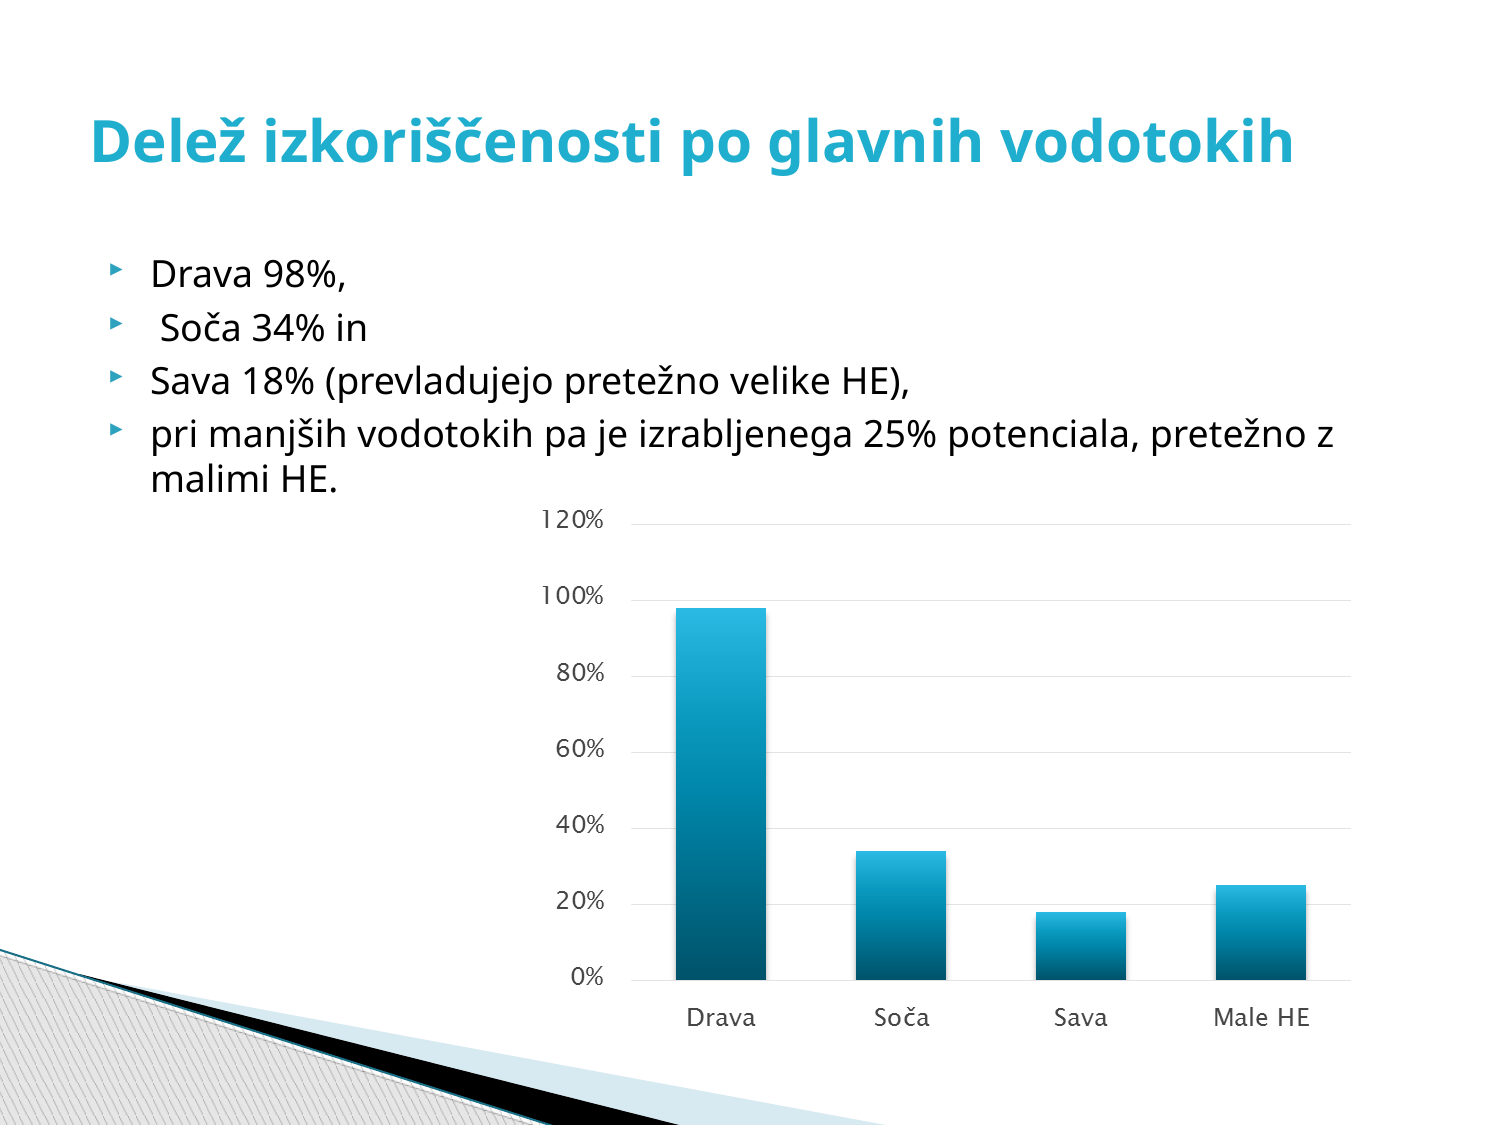

Delež izkoriščenosti po glavnih vodotokih
# Drava 98%,
 Soča 34% in
Sava 18% (prevladujejo pretežno velike HE),
pri manjših vodotokih pa je izrabljenega 25% potenciala, pretežno z malimi HE.